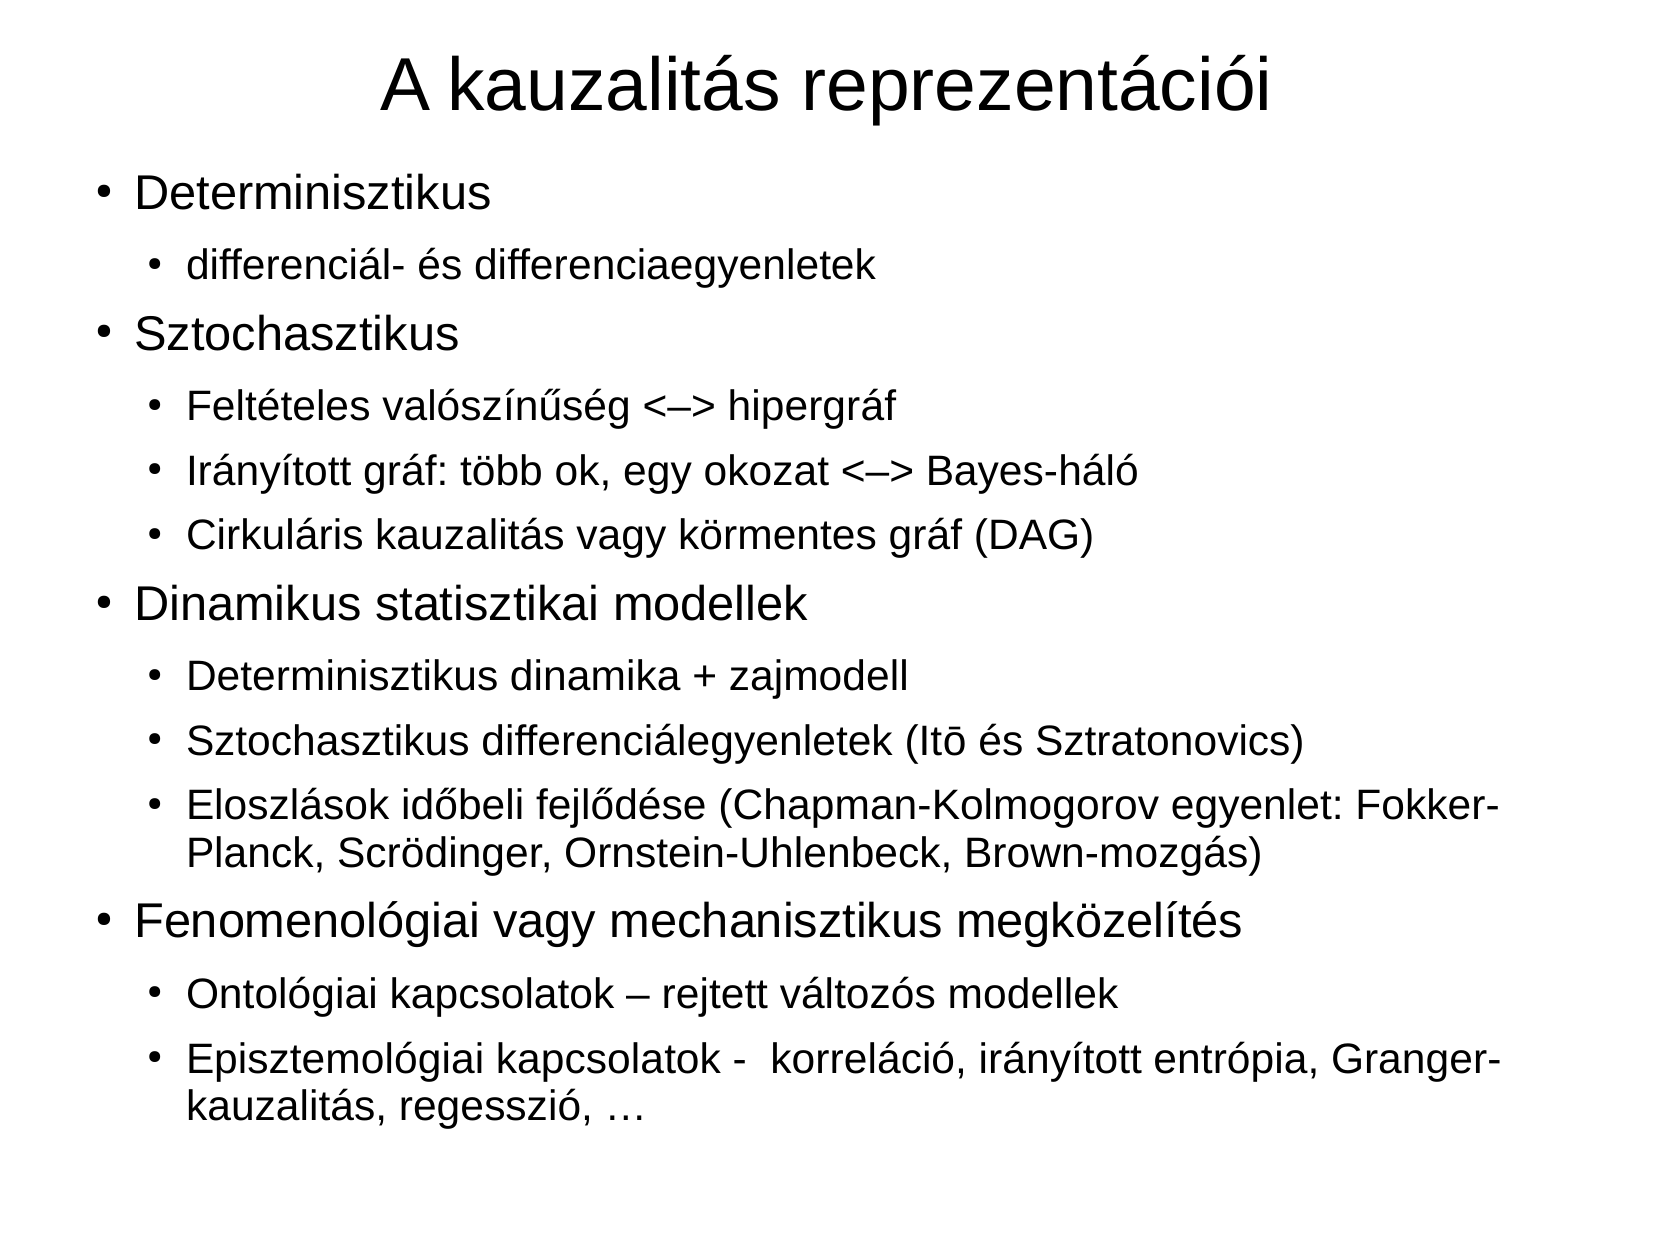

# A kauzalitás reprezentációi
Determinisztikus
differenciál- és differenciaegyenletek
Sztochasztikus
Feltételes valószínűség <–> hipergráf
Irányított gráf: több ok, egy okozat <–> Bayes-háló
Cirkuláris kauzalitás vagy körmentes gráf (DAG)
Dinamikus statisztikai modellek
Determinisztikus dinamika + zajmodell
Sztochasztikus differenciálegyenletek (Itō és Sztratonovics)
Eloszlások időbeli fejlődése (Chapman-Kolmogorov egyenlet: Fokker-Planck, Scrödinger, Ornstein-Uhlenbeck, Brown-mozgás)
Fenomenológiai vagy mechanisztikus megközelítés
Ontológiai kapcsolatok – rejtett változós modellek
Episztemológiai kapcsolatok - korreláció, irányított entrópia, Granger-kauzalitás, regesszió, …